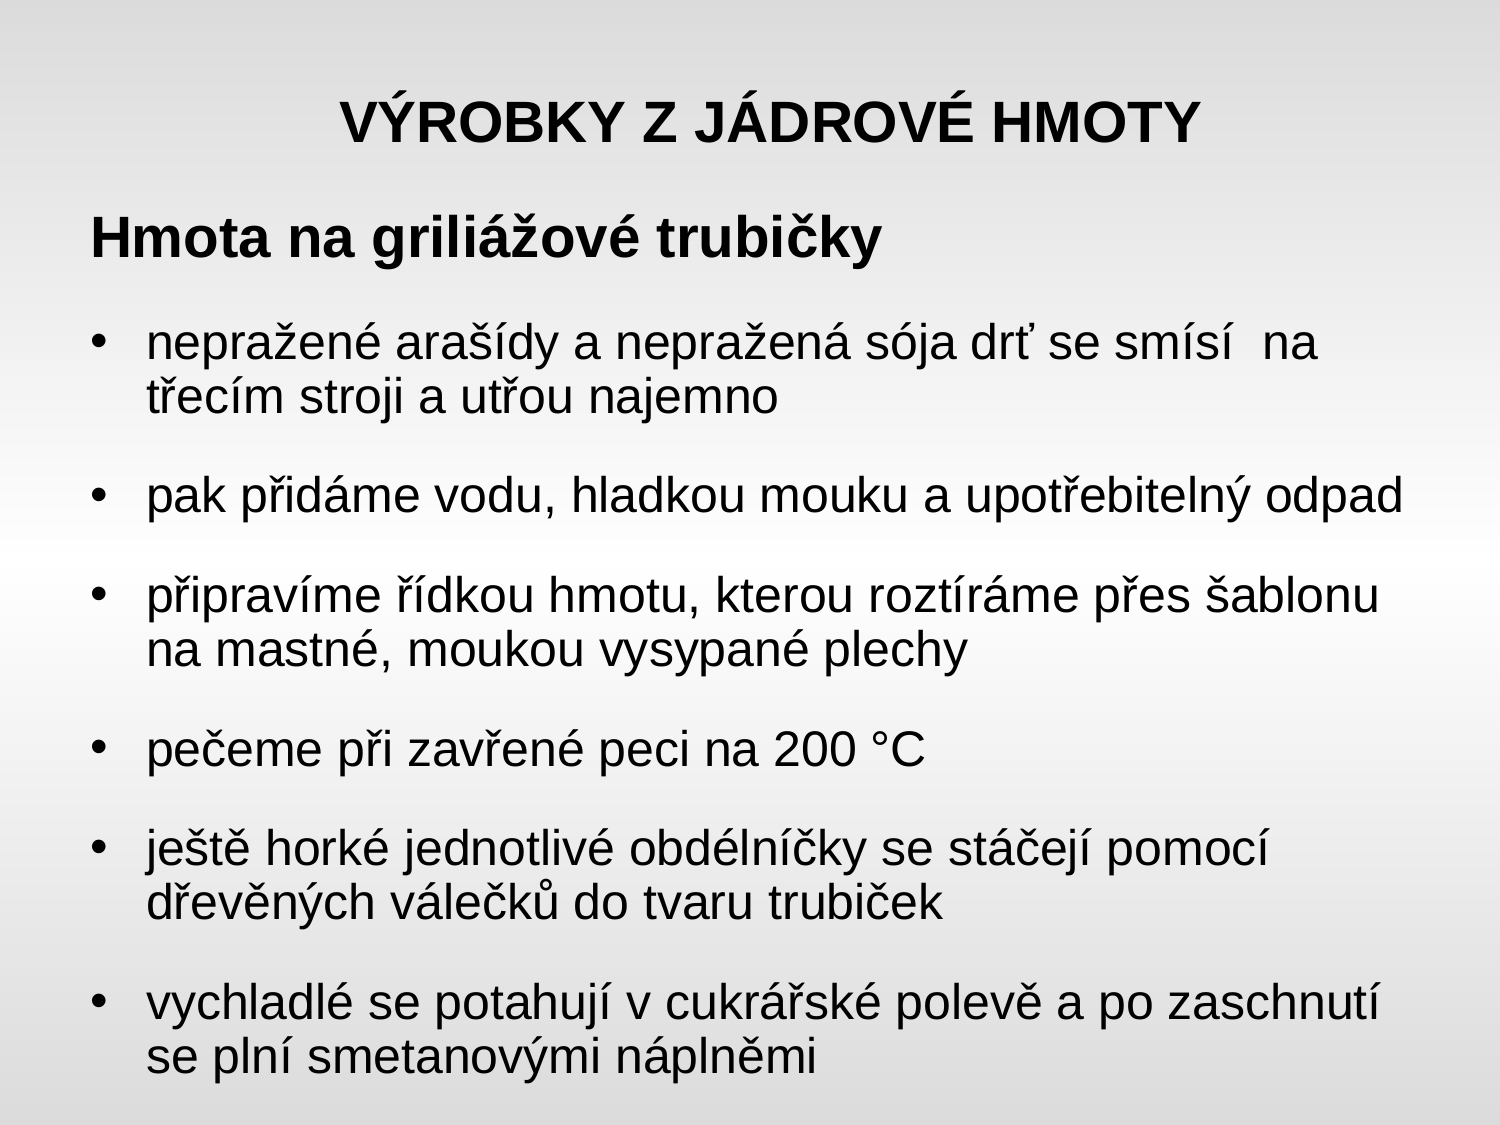

VÝROBKY Z JÁDROVÉ HMOTY
# Hmota na griliážové trubičky
nepražené arašídy a nepražená sója drť se smísí na třecím stroji a utřou najemno
pak přidáme vodu, hladkou mouku a upotřebitelný odpad
připravíme řídkou hmotu, kterou roztíráme přes šablonu na mastné, moukou vysypané plechy
pečeme při zavřené peci na 200 °C
ještě horké jednotlivé obdélníčky se stáčejí pomocí dřevěných válečků do tvaru trubiček
vychladlé se potahují v cukrářské polevě a po zaschnutí se plní smetanovými náplněmi